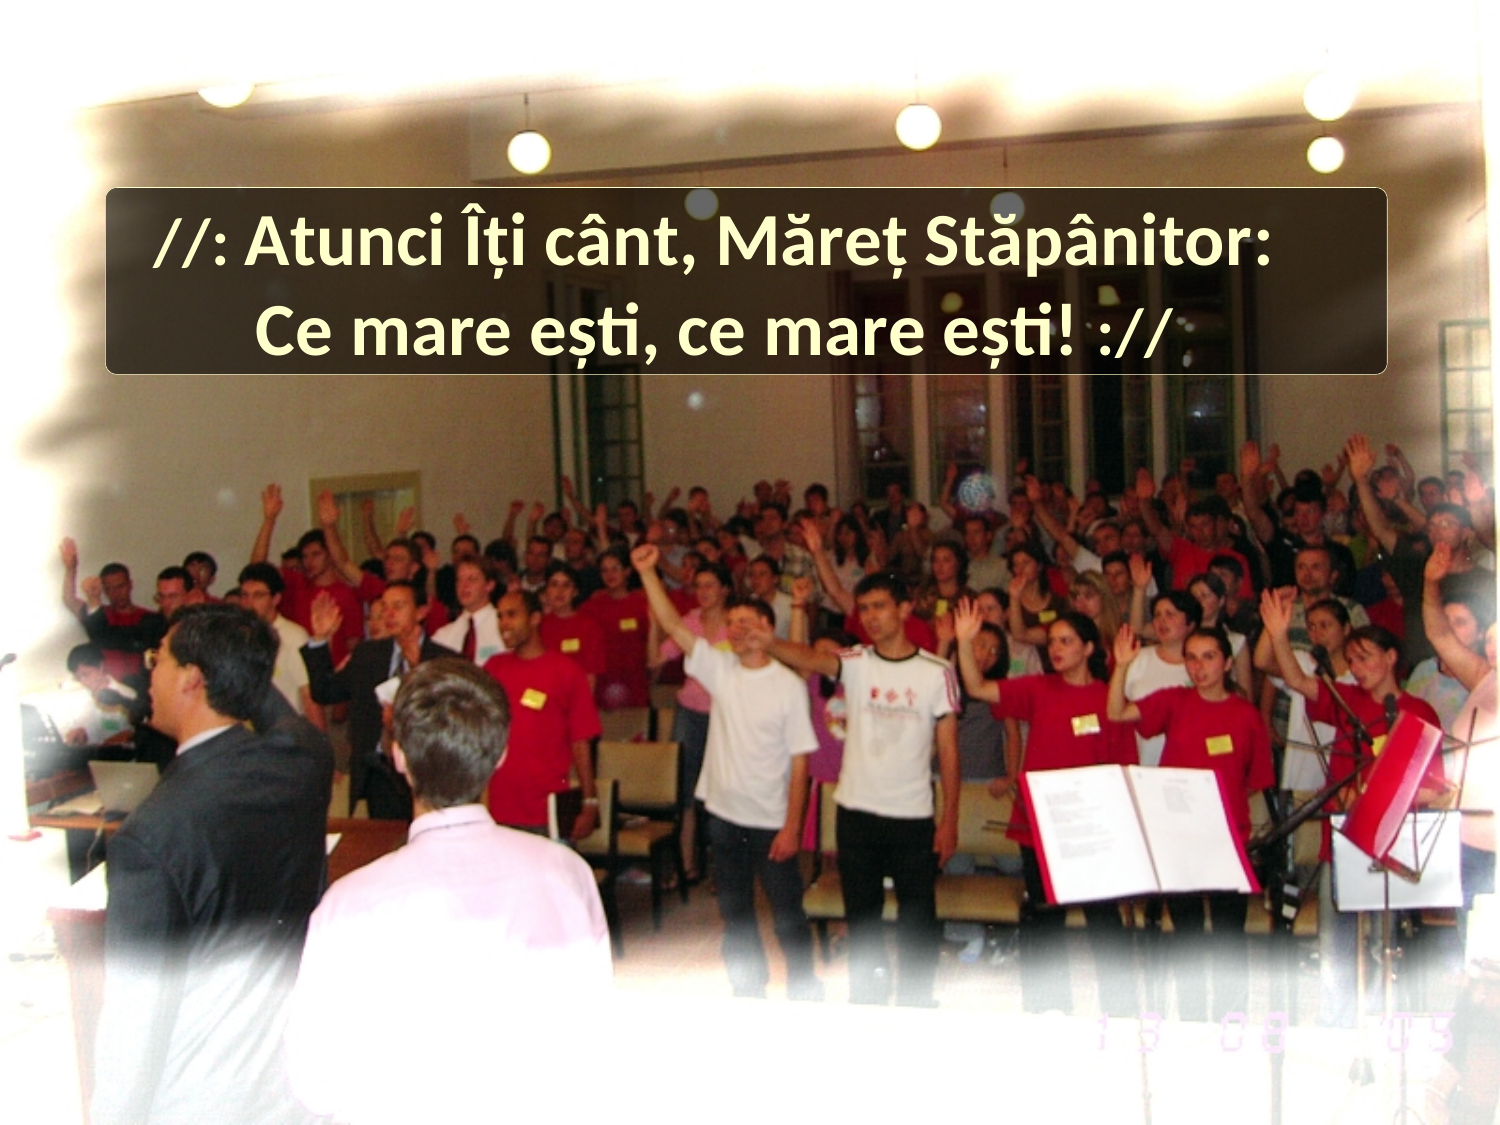

//: Atunci Îţi cânt, Măreţ Stăpânitor:
 Ce mare eşti, ce mare eşti! ://